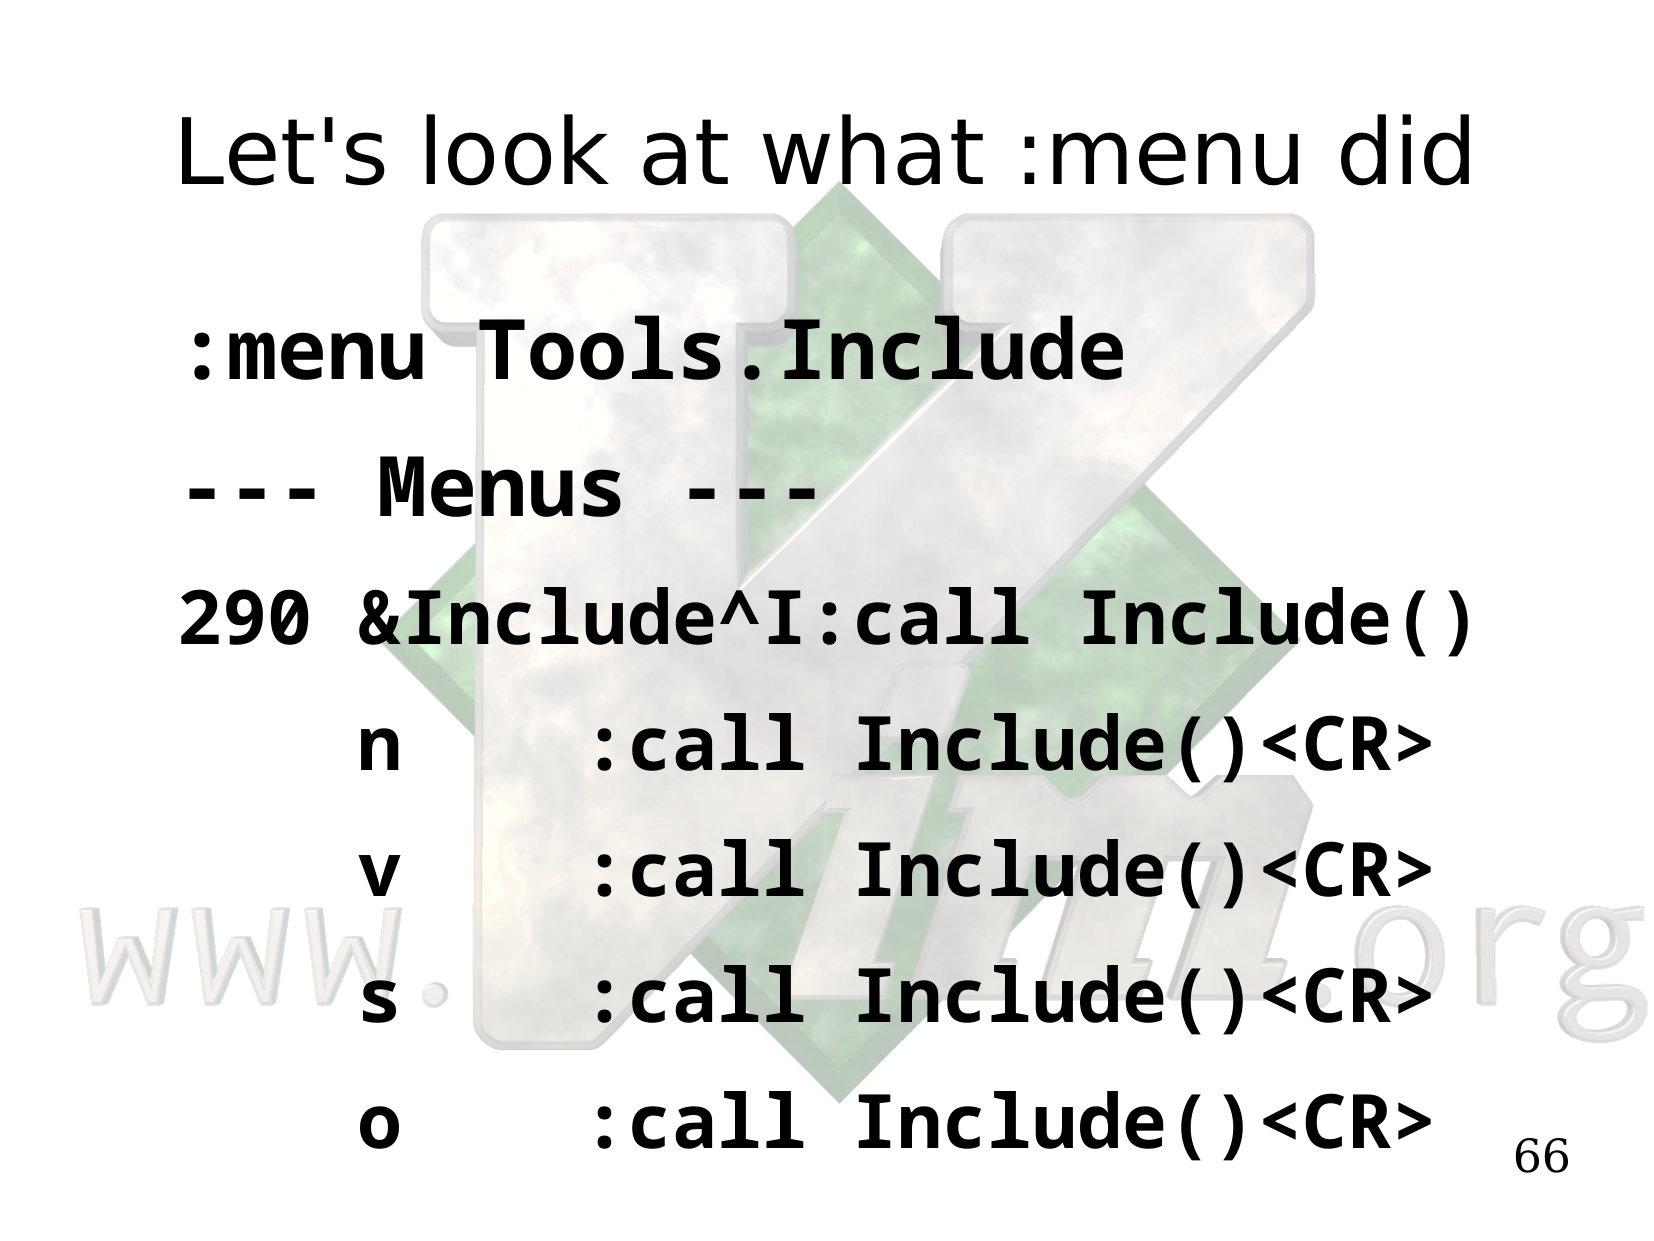

# Let's look at what :menu did
:menu Tools.Include
--- Menus ---
290 &Include^I:call Include()
 n :call Include()<CR>
 v :call Include()<CR>
 s :call Include()<CR>
 o :call Include()<CR>
66